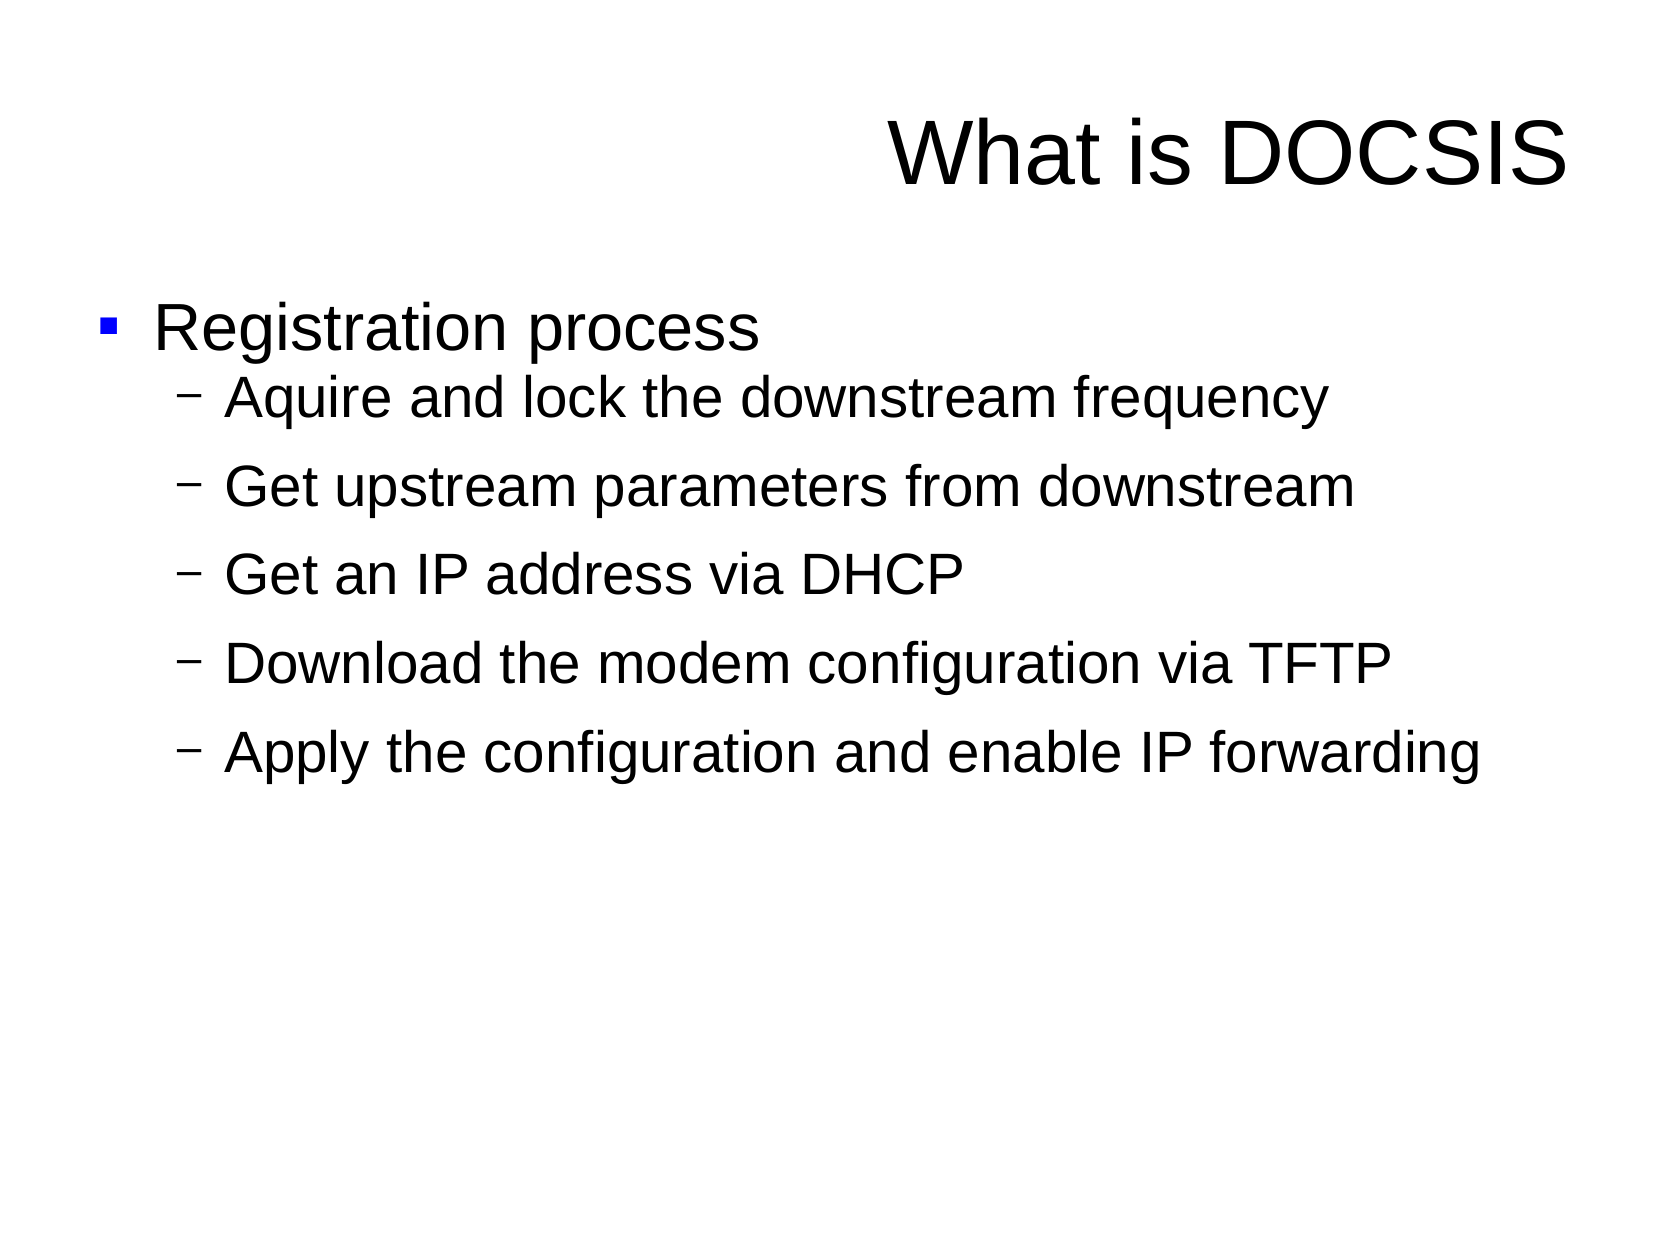

# What is DOCSIS
Registration process
Aquire and lock the downstream frequency
Get upstream parameters from downstream
Get an IP address via DHCP
Download the modem configuration via TFTP
Apply the configuration and enable IP forwarding